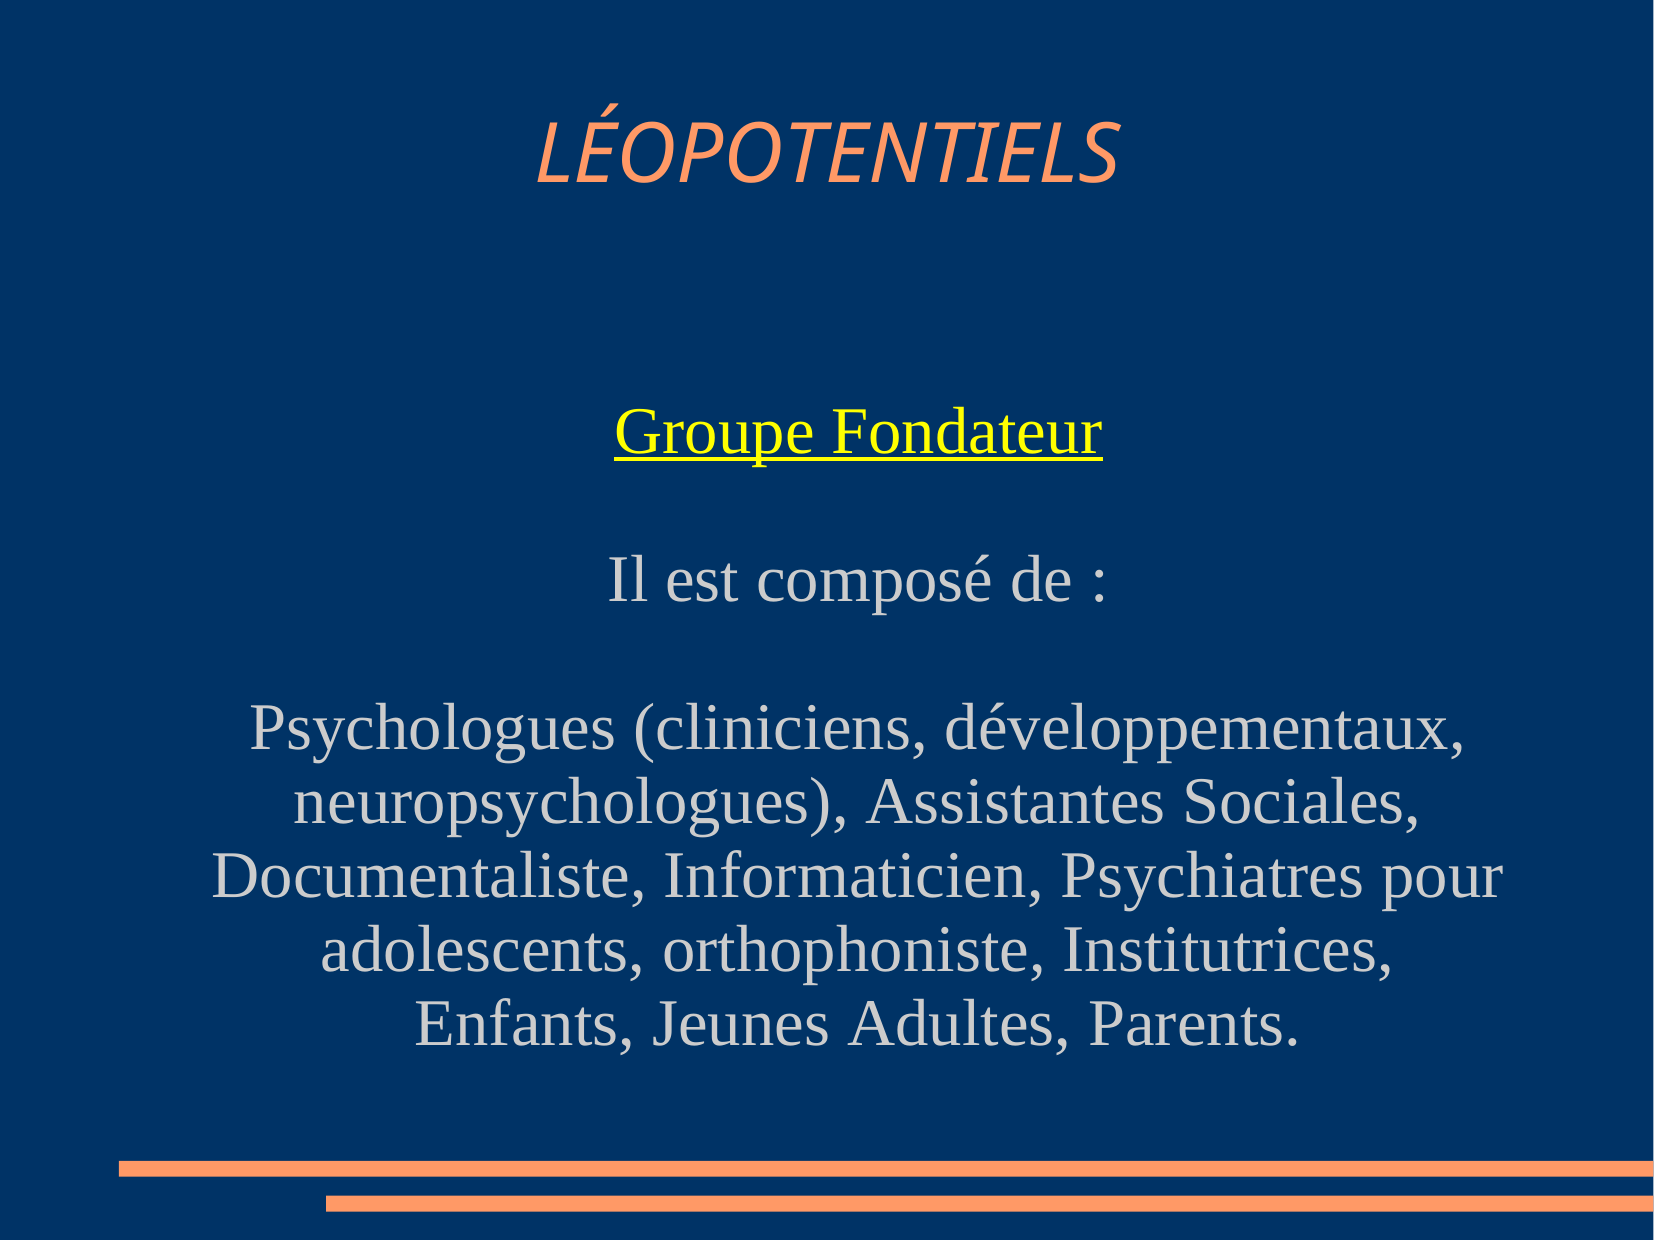

# LÉOPOTENTIELS
Groupe Fondateur
Il est composé de :
Psychologues (cliniciens, développementaux, neuropsychologues), Assistantes Sociales, Documentaliste, Informaticien, Psychiatres pour adolescents, orthophoniste, Institutrices,
Enfants, Jeunes Adultes, Parents.